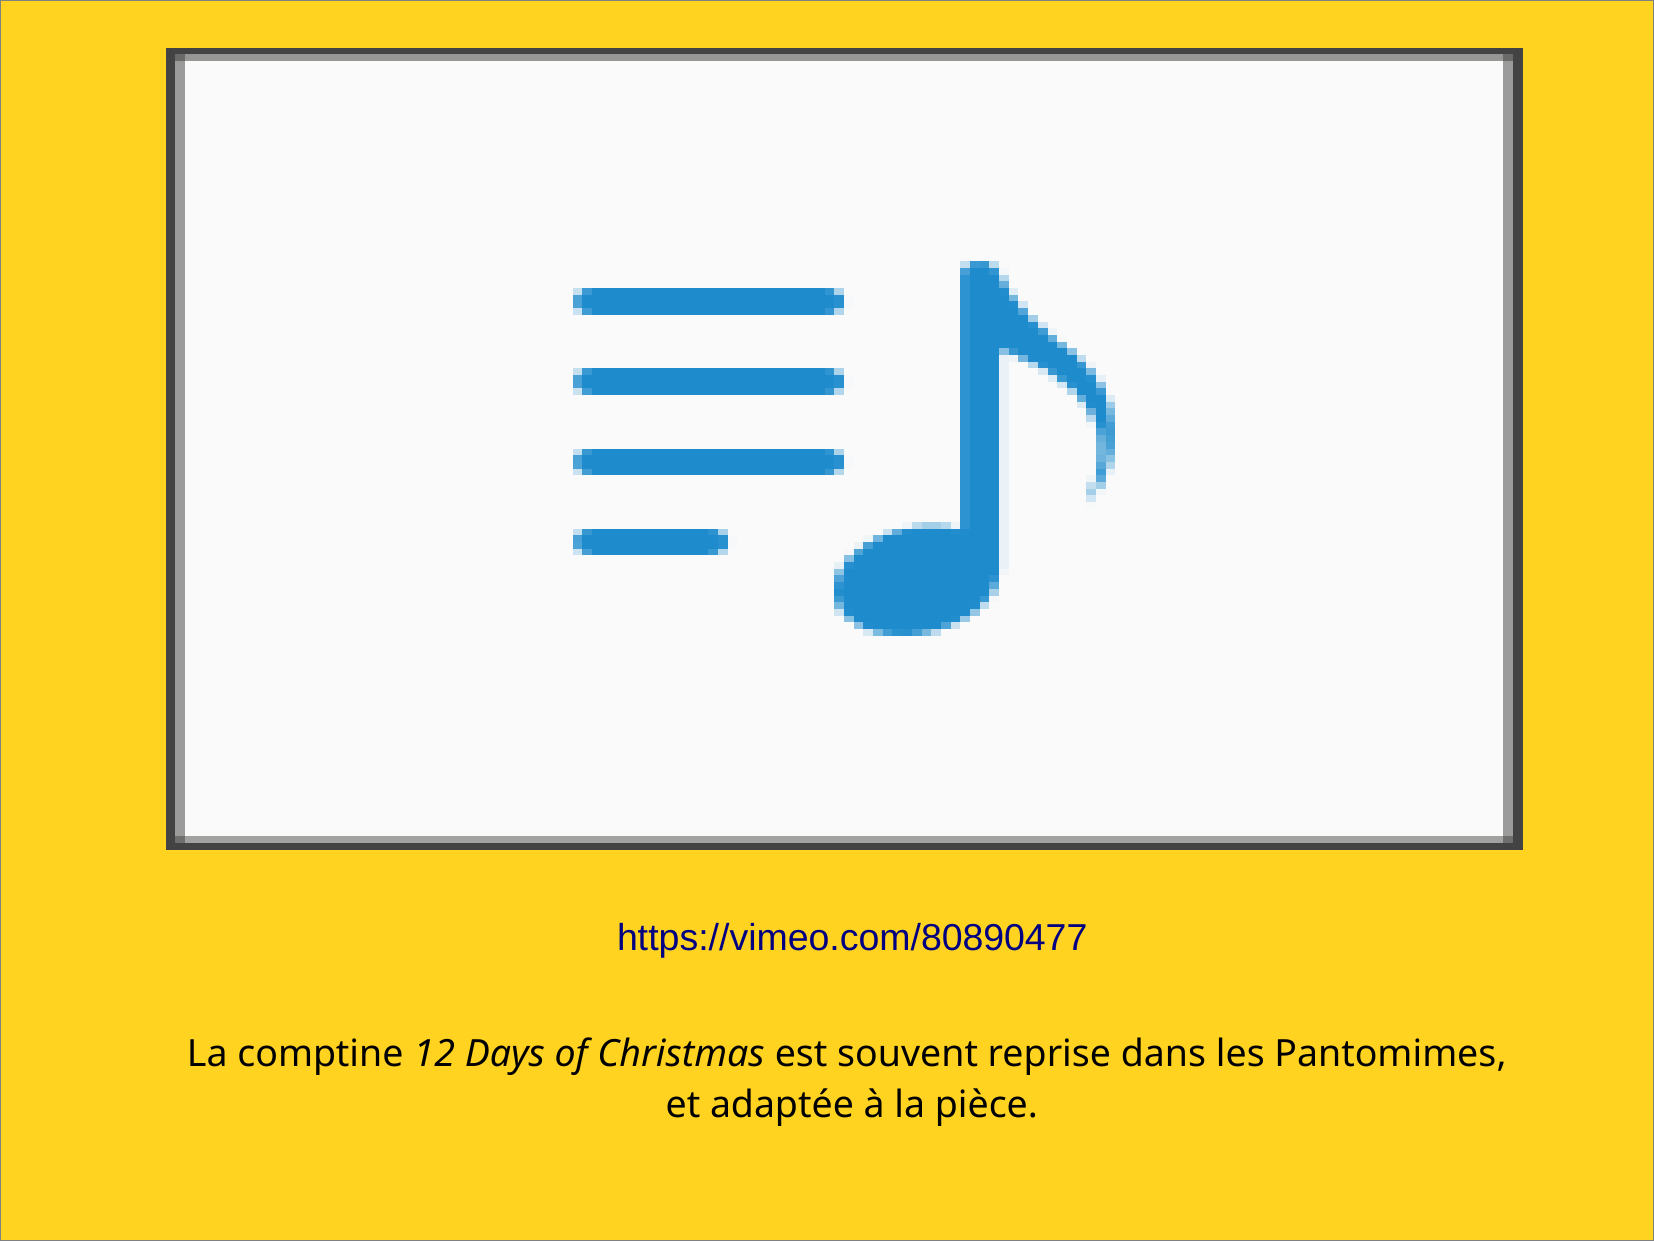

https://vimeo.com/80890477
La comptine 12 Days of Christmas est souvent reprise dans les Pantomimes,
et adaptée à la pièce.